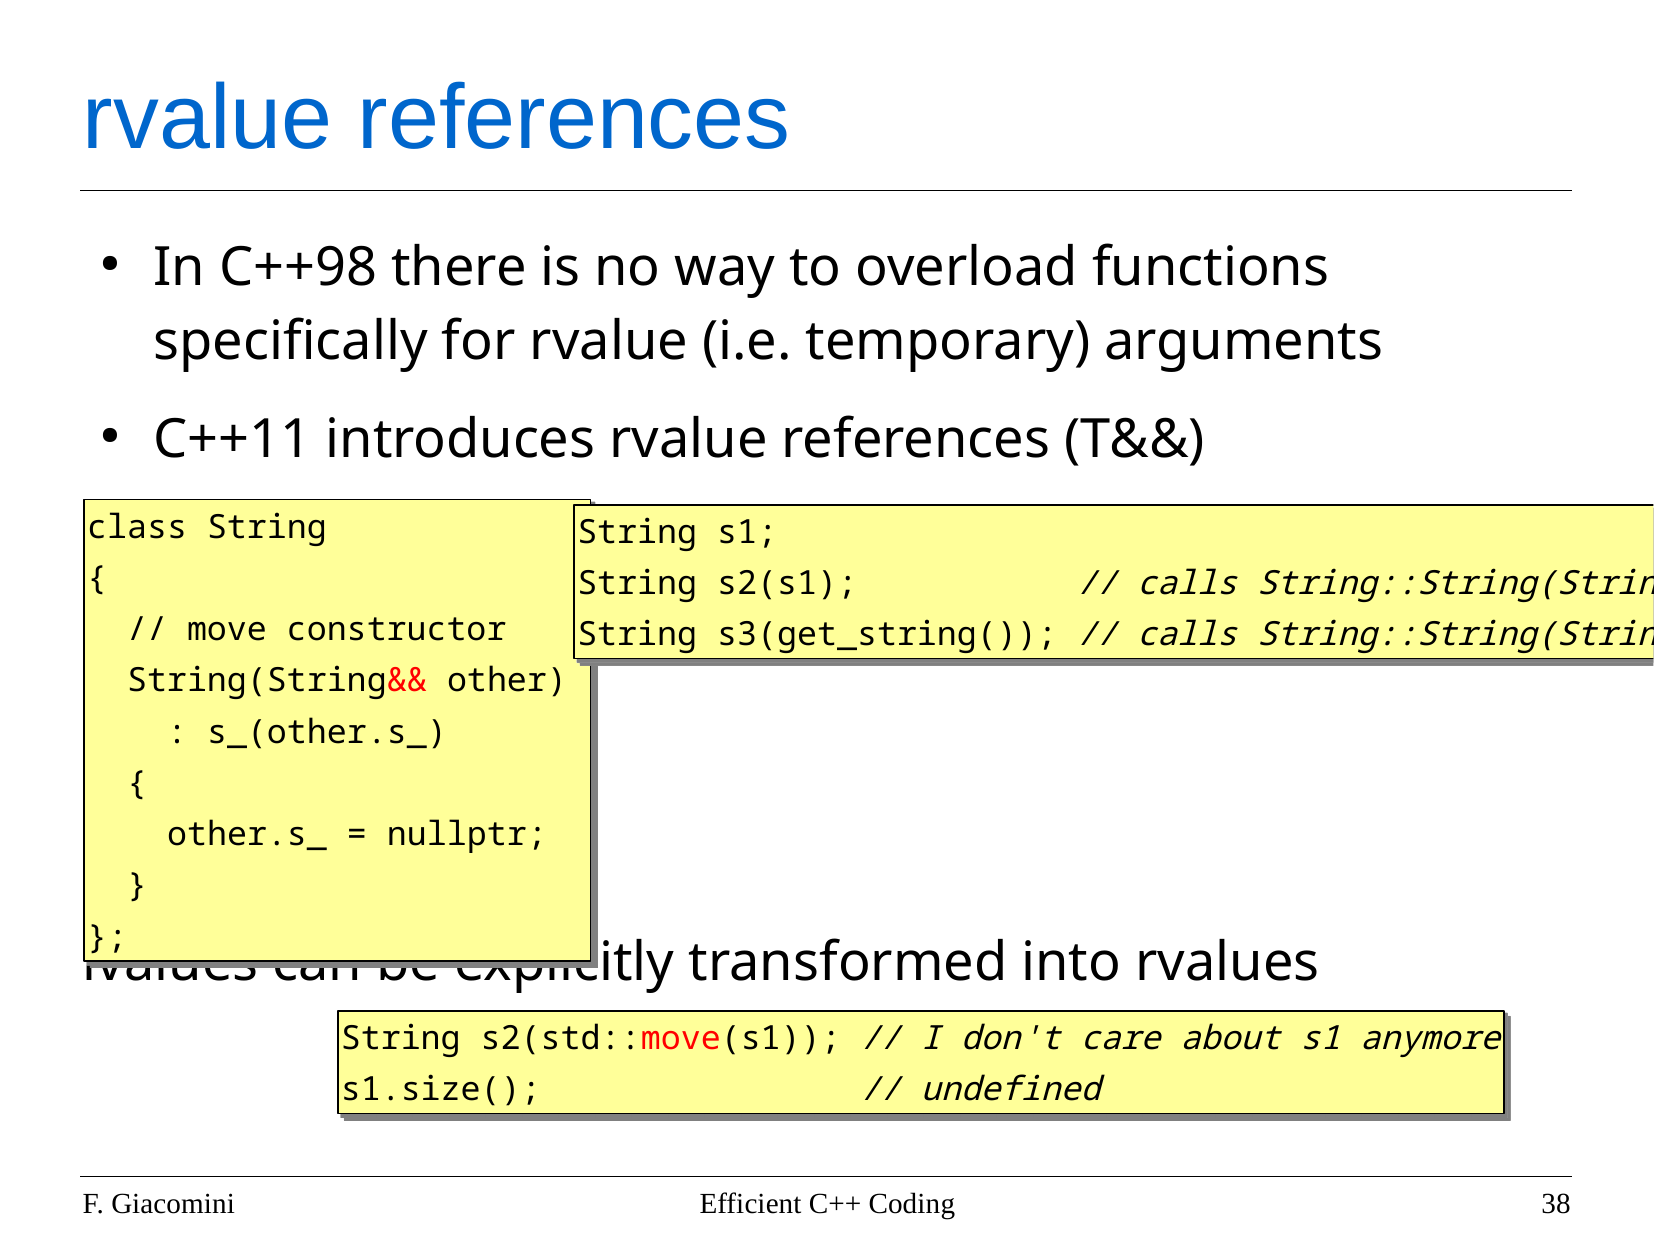

# rvalue references
In C++98 there is no way to overload functions specifically for rvalue (i.e. temporary) arguments
C++11 introduces rvalue references (T&&)
class String
{
 // move constructor
 String(String&& other)
 : s_(other.s_)
 {
 other.s_ = nullptr;
 }
};
String s1;
String s2(s1); // calls String::String(String const&)
String s3(get_string()); // calls String::String(String&&)
lvalues can be explicitly transformed into rvalues
String s2(std::move(s1)); // I don't care about s1 anymore
s1.size(); // undefined
F. Giacomini
Efficient C++ Coding
38